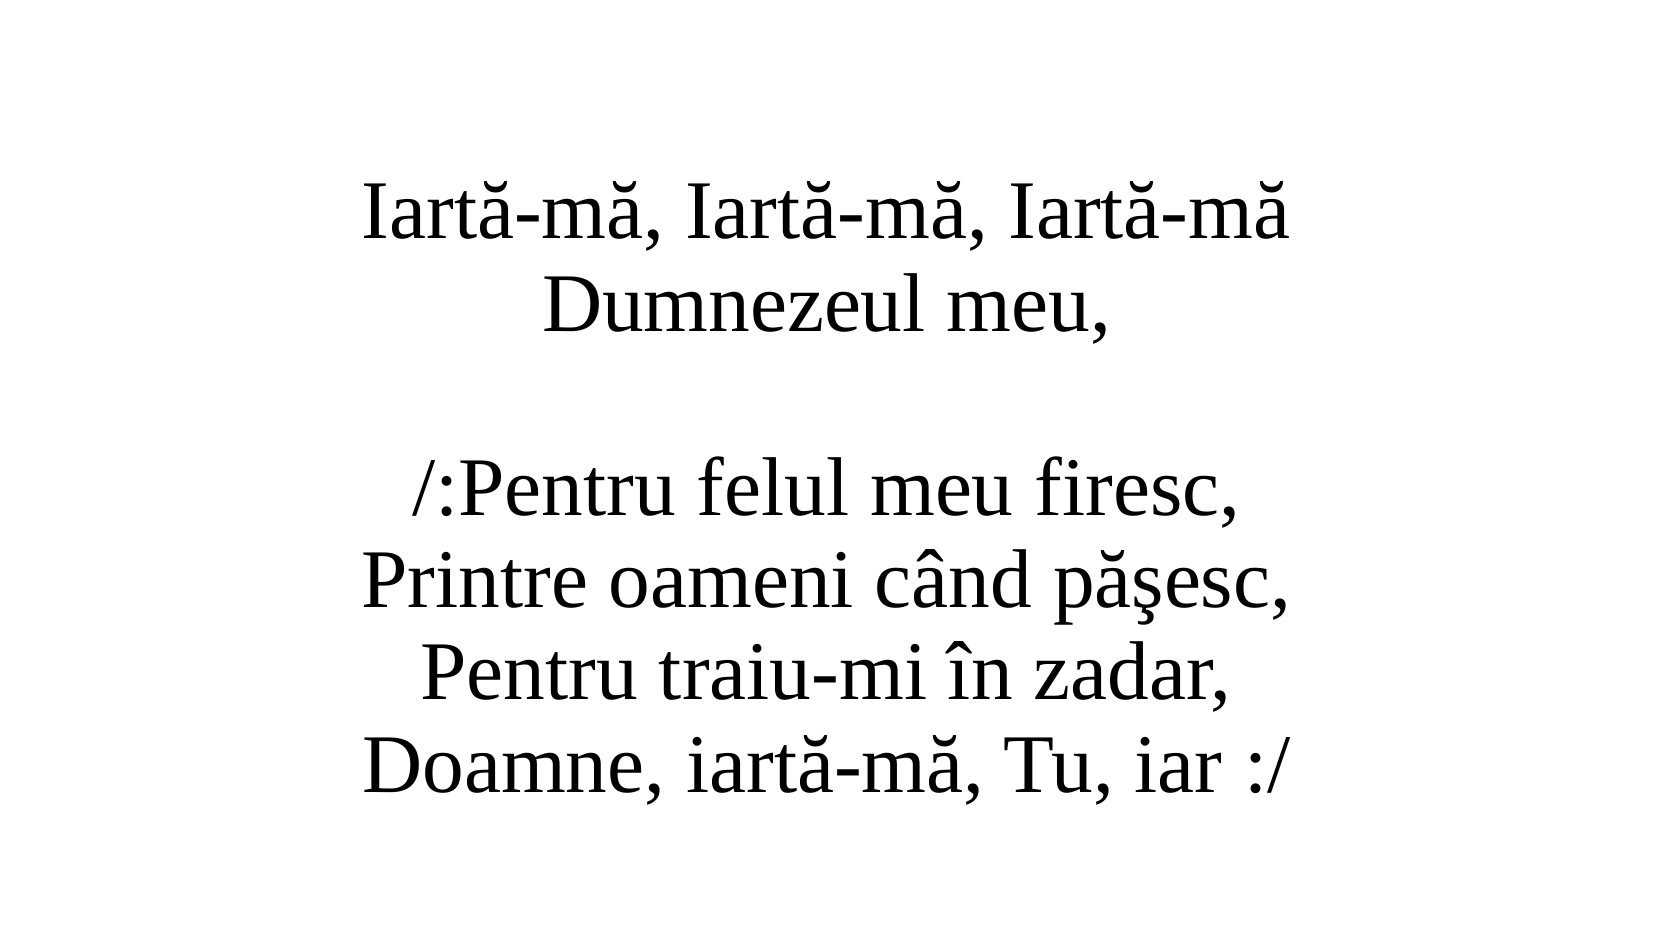

# Iartă-mă, Iartă-mă, Iartă-mă
Dumnezeul meu,
/:Pentru felul meu firesc,
Printre oameni când păşesc,
Pentru traiu-mi în zadar,
Doamne, iartă-mă, Tu, iar :/